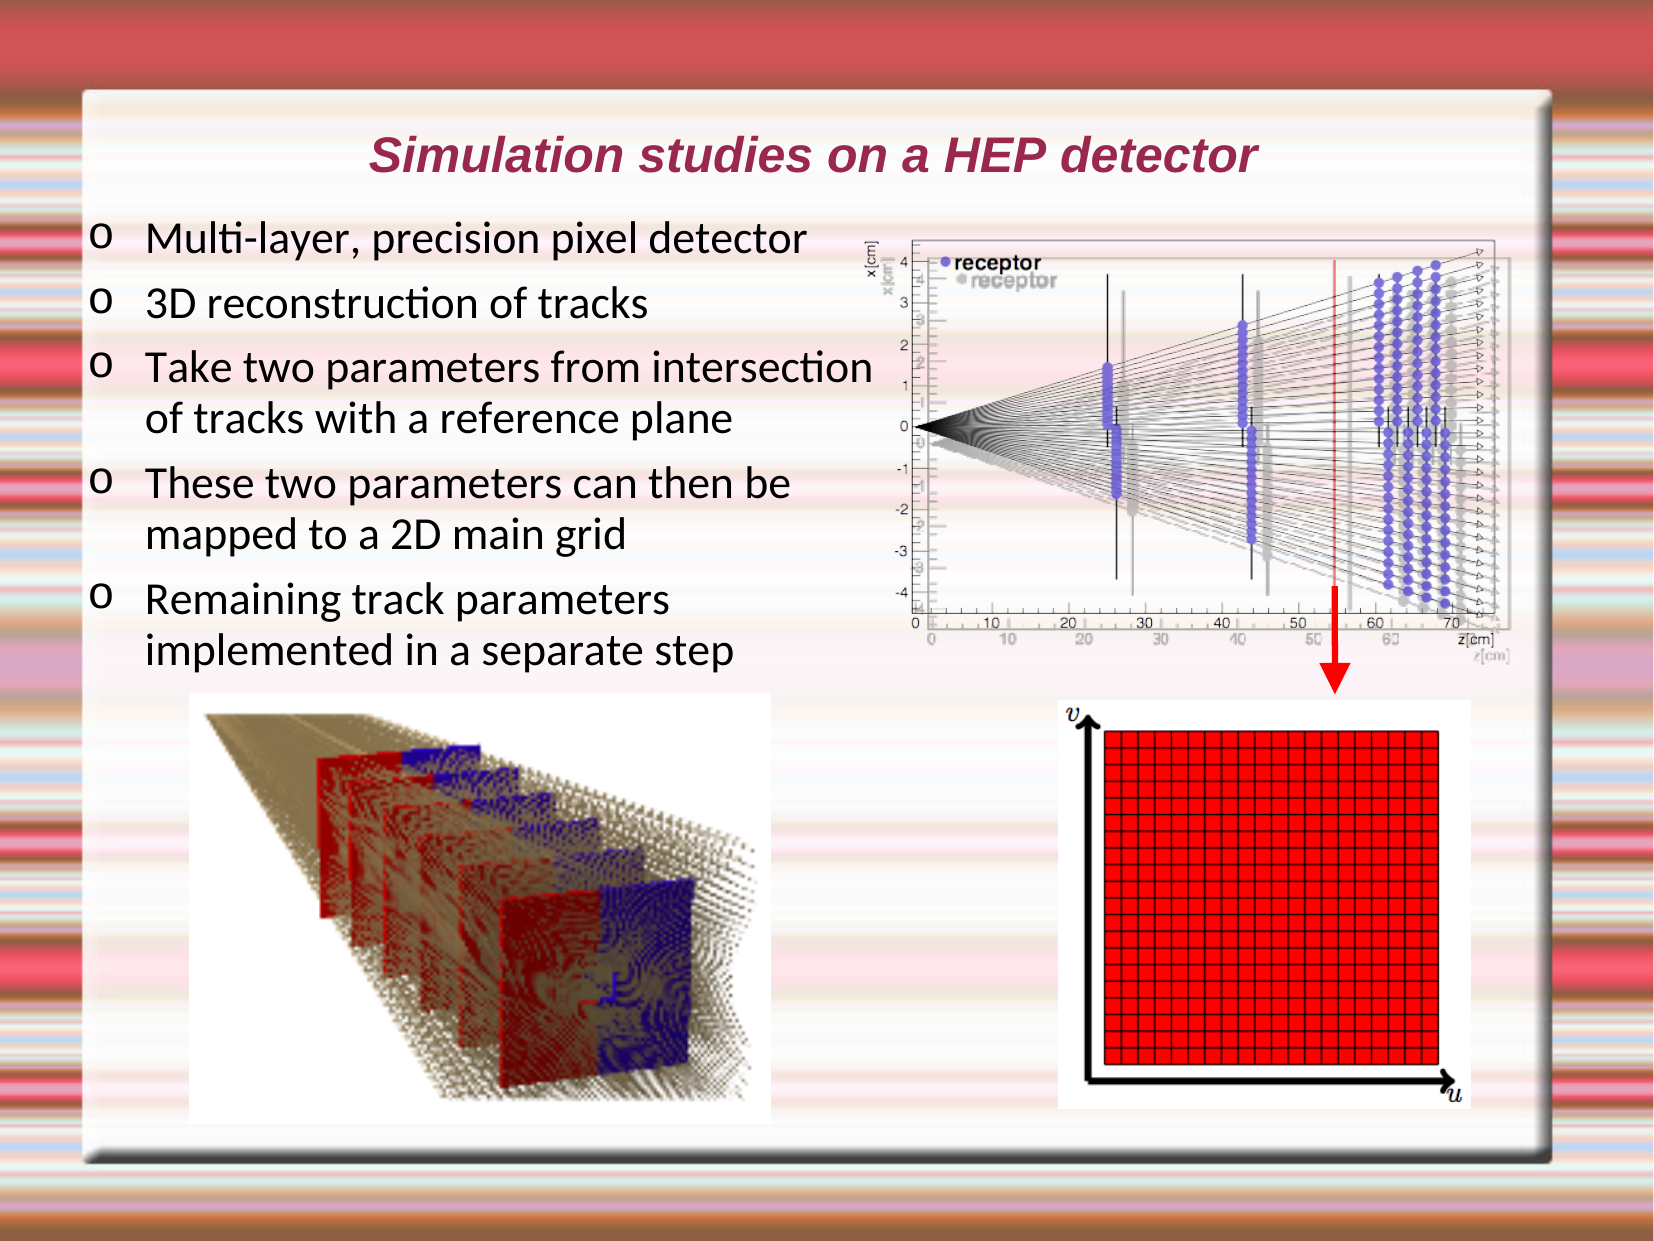

# Simulation studies on a HEP detector
Multi-layer, precision pixel detector
3D reconstruction of tracks
Take two parameters from intersection of tracks with a reference plane
These two parameters can then be mapped to a 2D main grid
Remaining track parameters implemented in a separate step